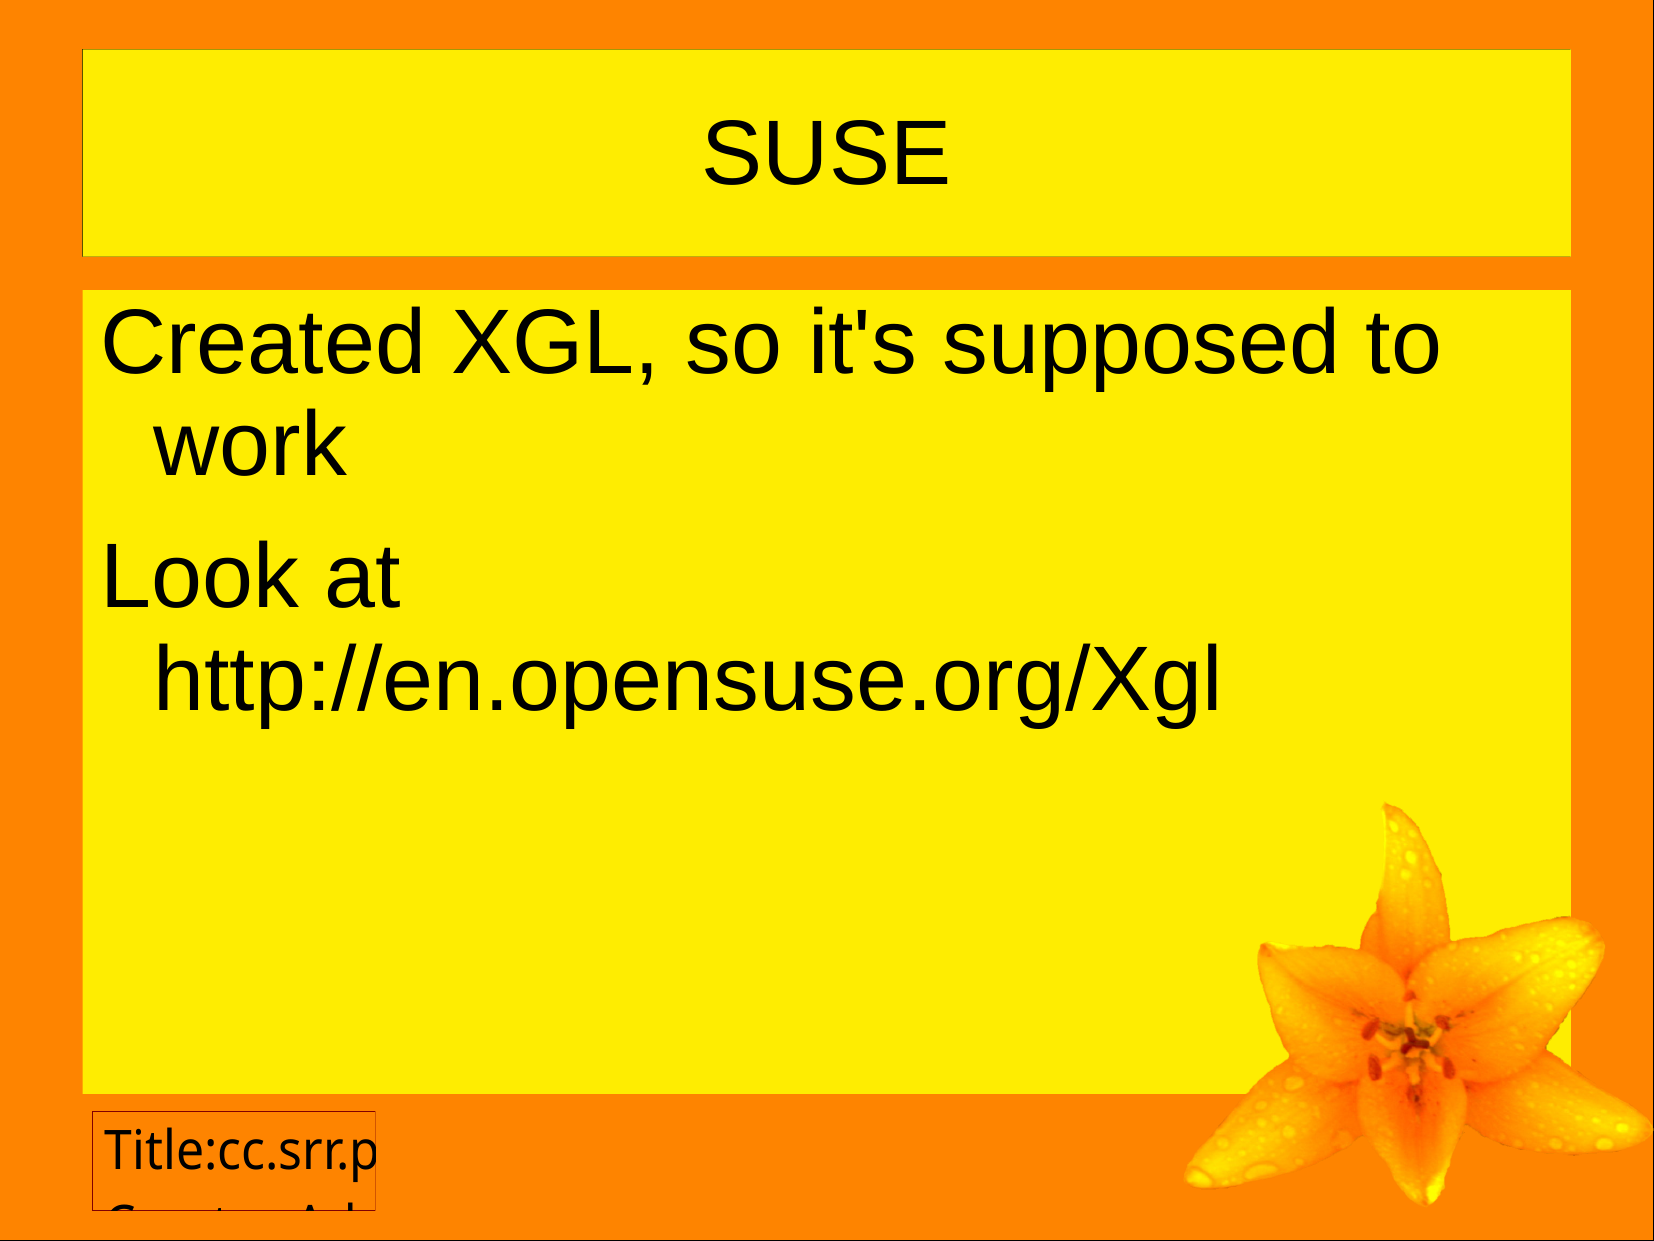

# SUSE
Created XGL, so it's supposed to work
Look at
http://en.opensuse.org/Xgl